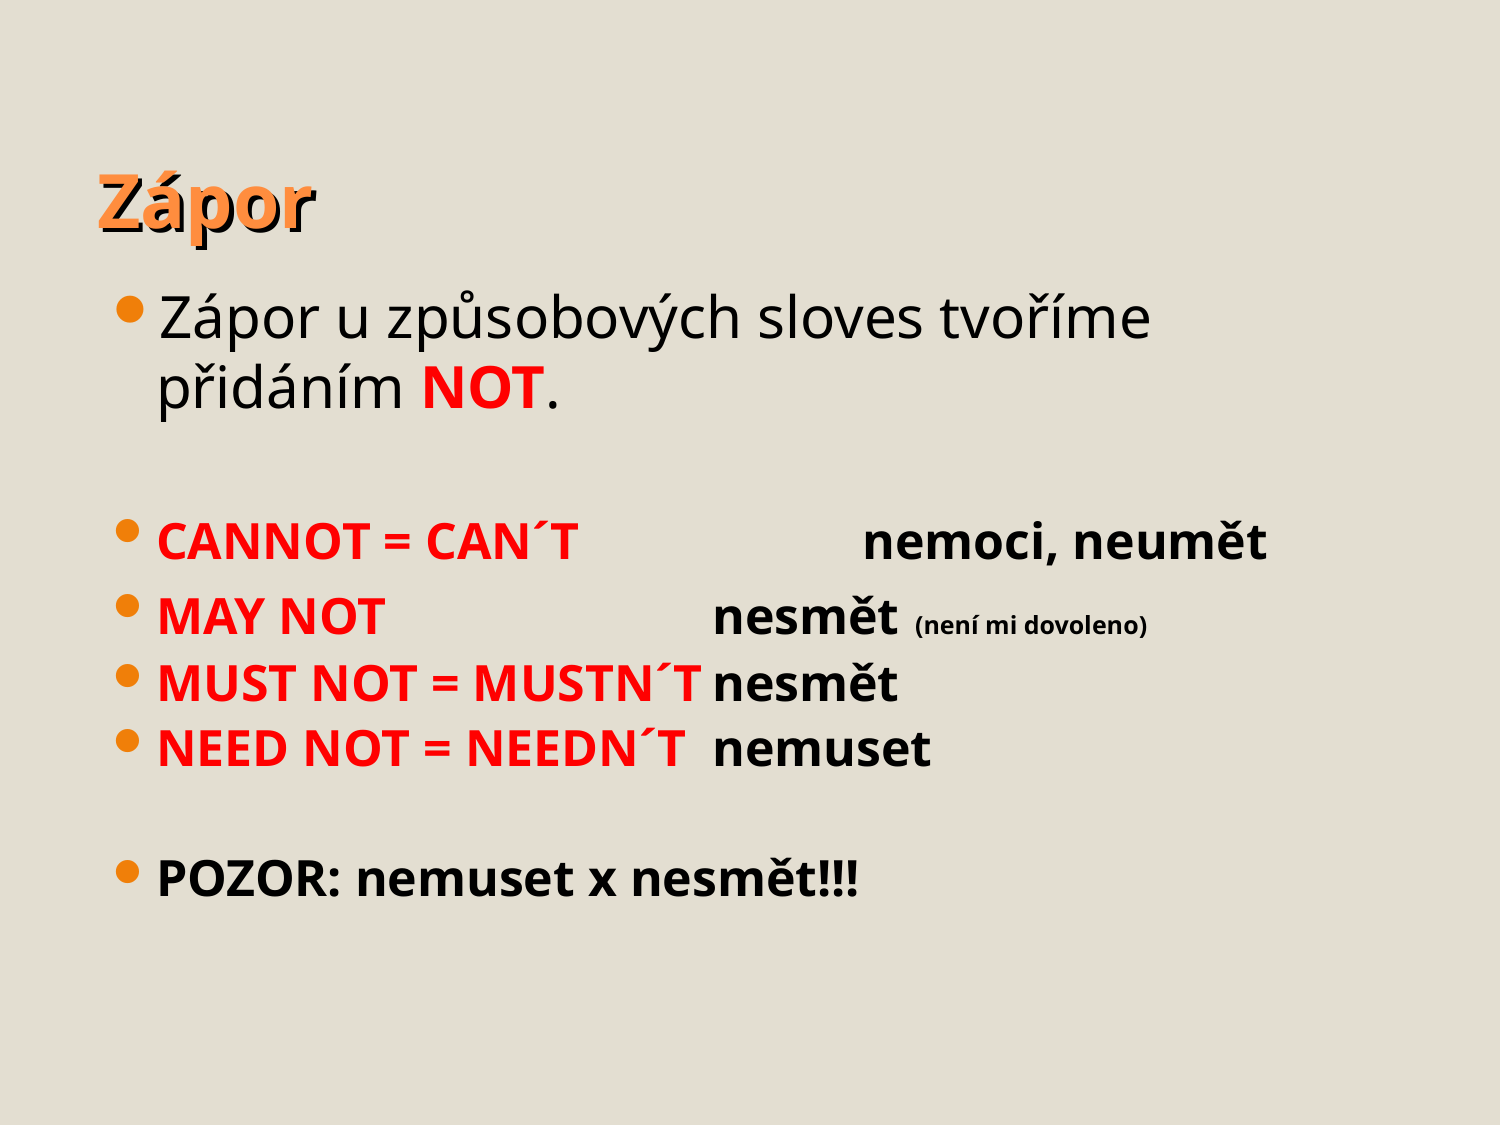

# Zápor
Zápor u způsobových sloves tvoříme přidáním NOT.
CANNOT = CAN´T		nemoci, neumět
MAY NOT			nesmět (není mi dovoleno)
MUST NOT = MUSTN´T	nesmět
NEED NOT = NEEDN´T	nemuset
POZOR: nemuset x nesmět!!!